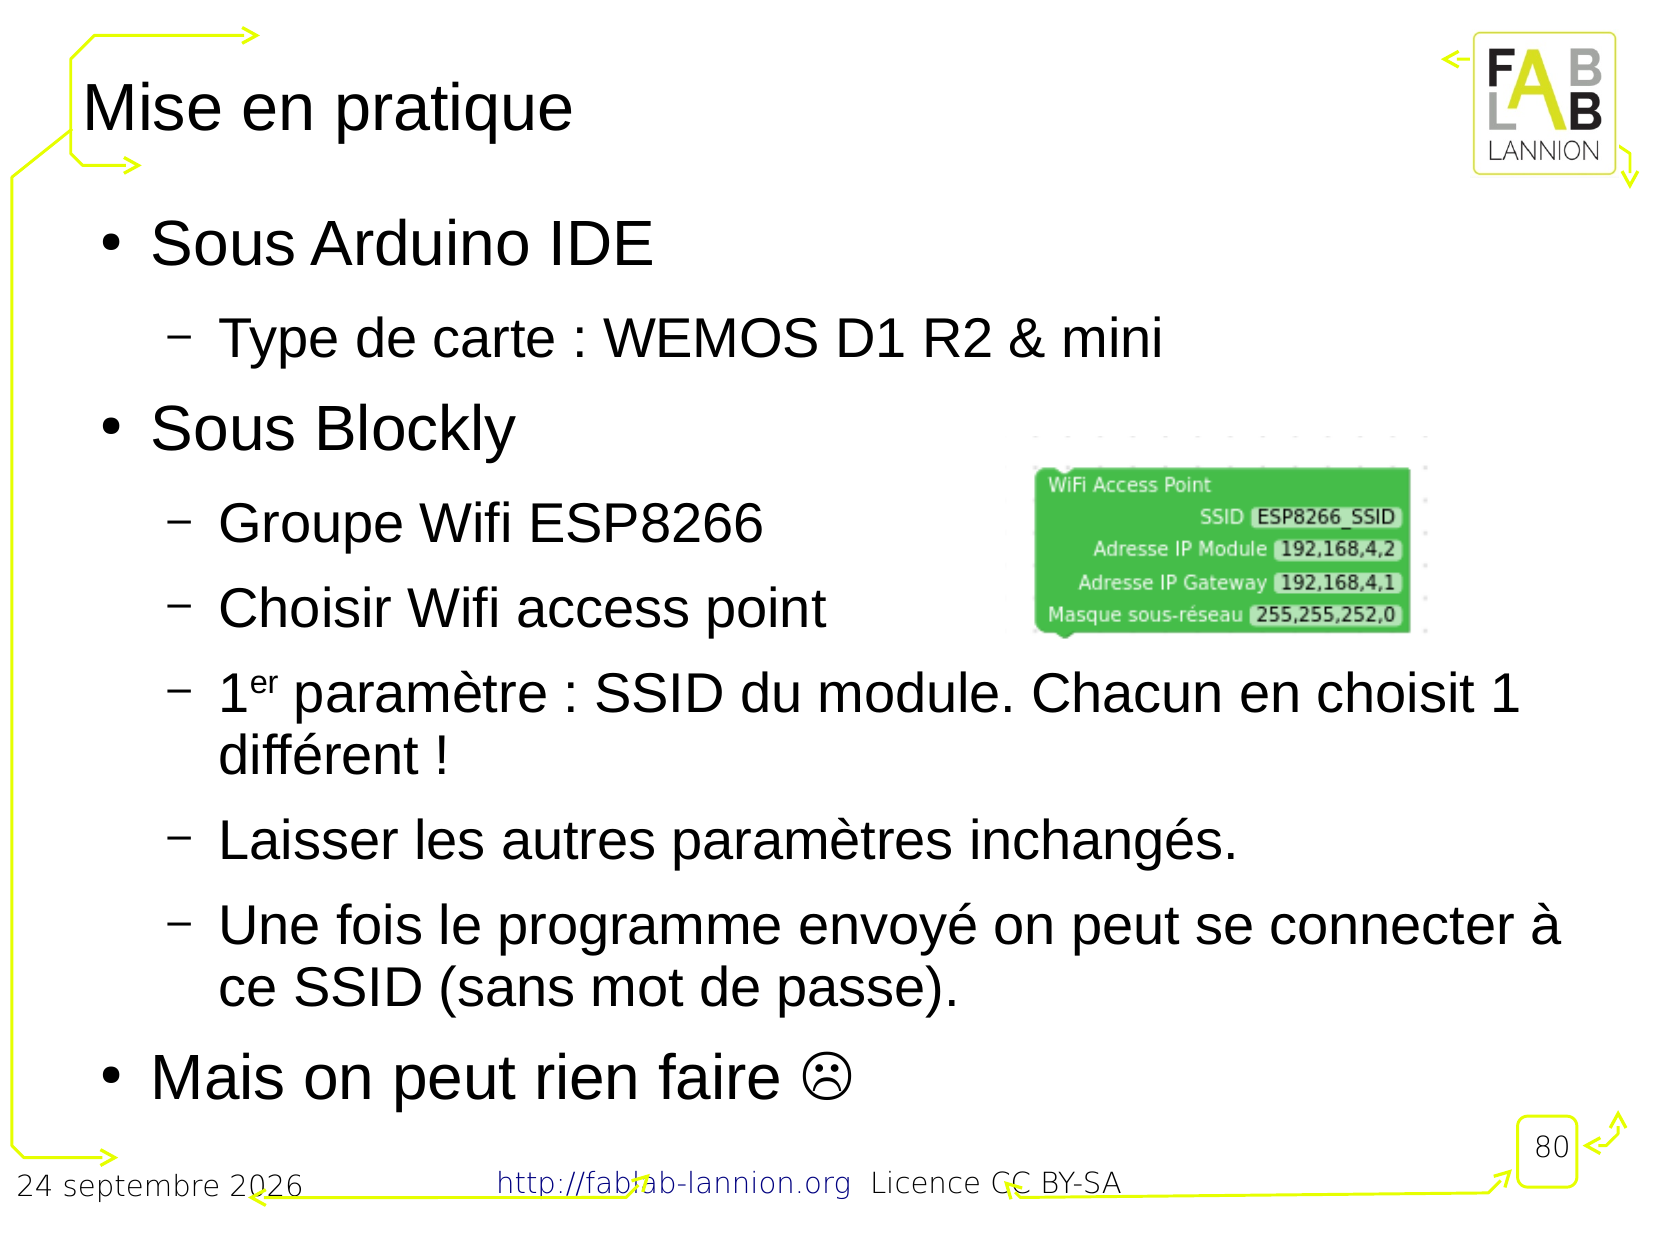

# Mise en pratique
Sous Arduino IDE
Type de carte : WEMOS D1 R2 & mini
Sous Blockly
Groupe Wifi ESP8266
Choisir Wifi access point
1er paramètre : SSID du module. Chacun en choisit 1 différent !
Laisser les autres paramètres inchangés.
Une fois le programme envoyé on peut se connecter à ce SSID (sans mot de passe).
Mais on peut rien faire ☹
80